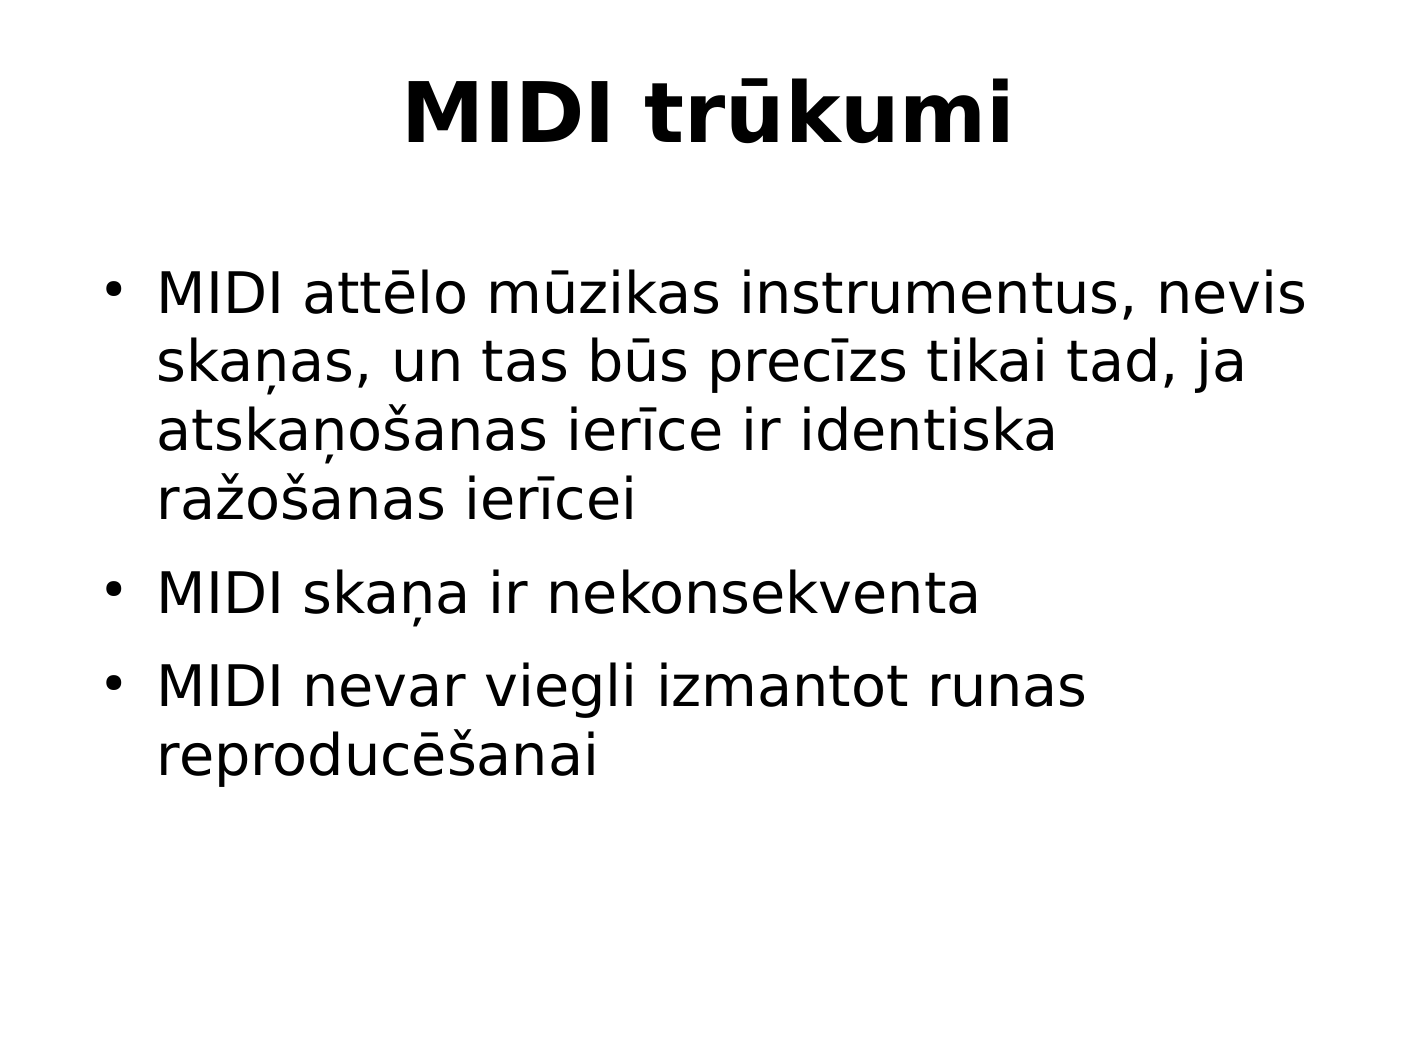

# MIDI trūkumi
MIDI attēlo mūzikas instrumentus, nevis skaņas, un tas būs precīzs tikai tad, ja atskaņošanas ierīce ir identiska ražošanas ierīcei
MIDI skaņa ir nekonsekventa
MIDI nevar viegli izmantot runas reproducēšanai